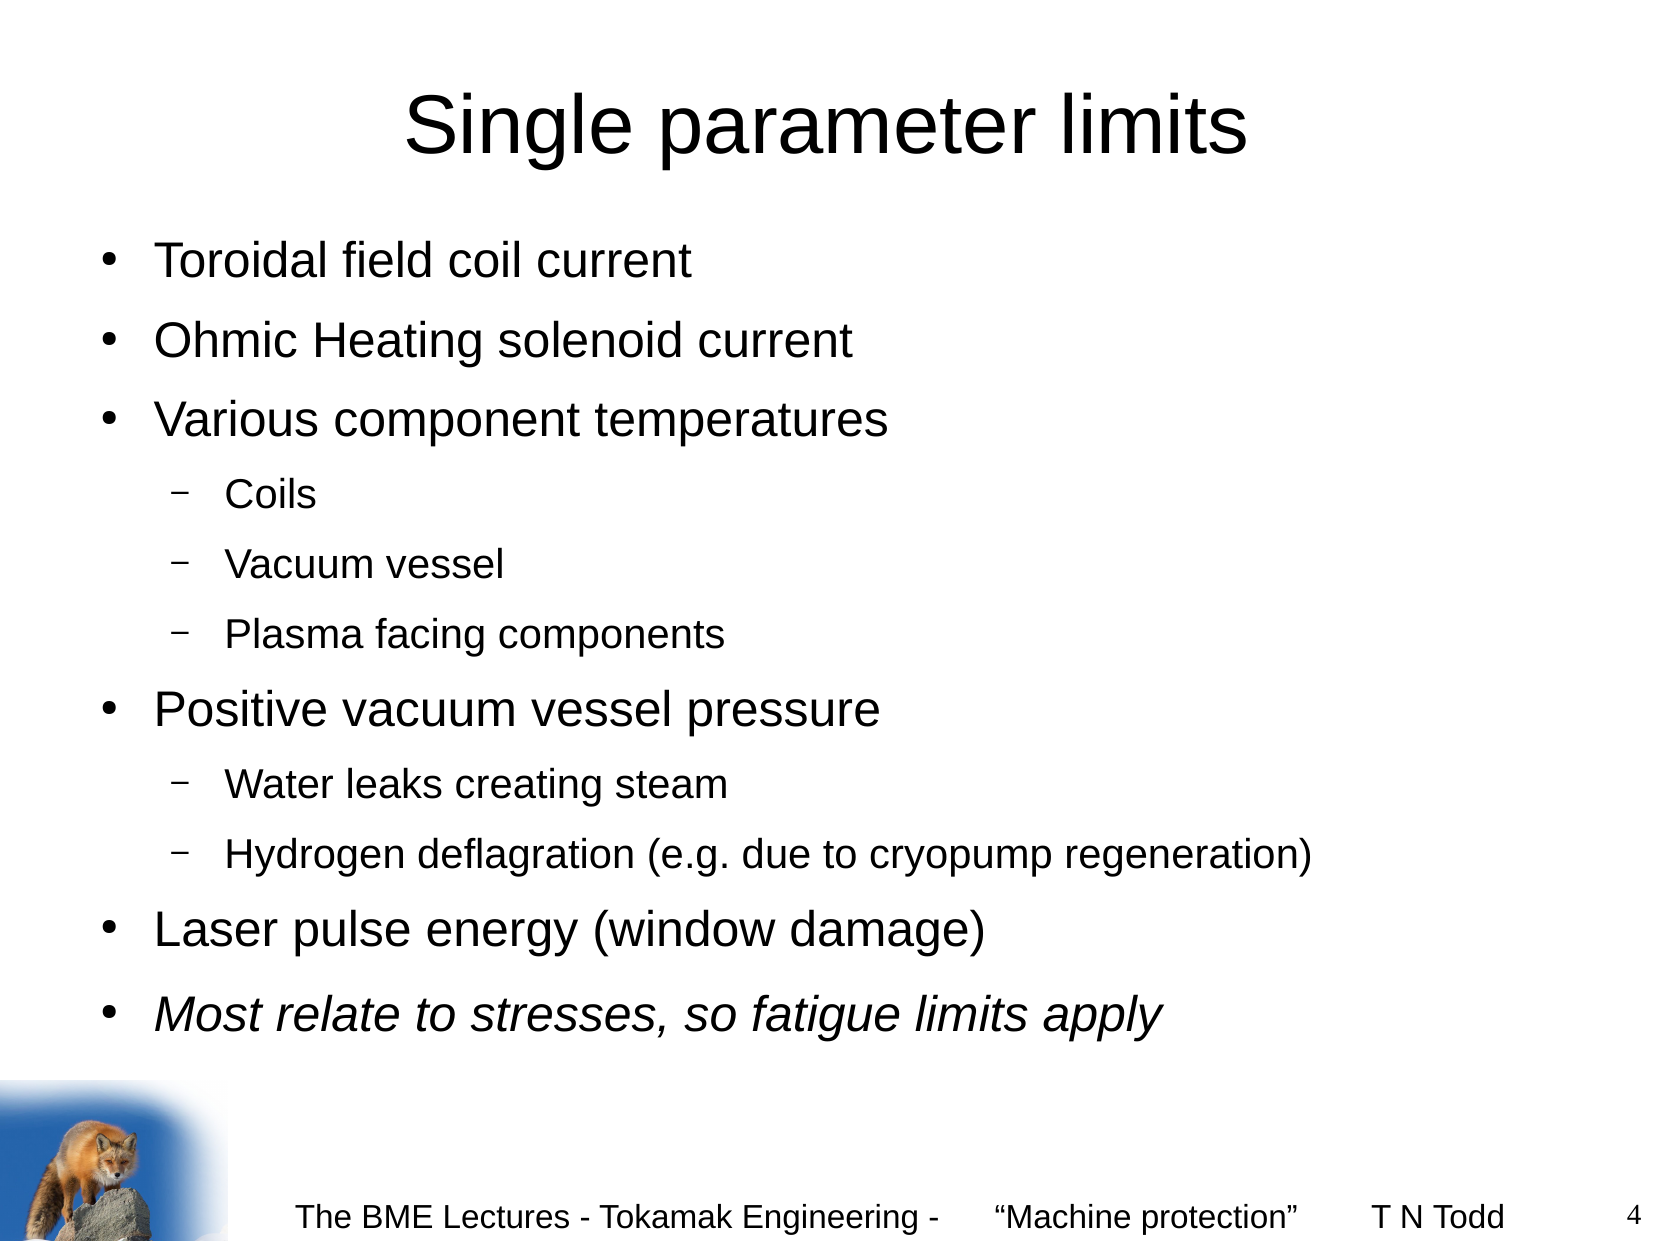

# Single parameter limits
Toroidal field coil current
Ohmic Heating solenoid current
Various component temperatures
Coils
Vacuum vessel
Plasma facing components
Positive vacuum vessel pressure
Water leaks creating steam
Hydrogen deflagration (e.g. due to cryopump regeneration)
Laser pulse energy (window damage)
Most relate to stresses, so fatigue limits apply
4